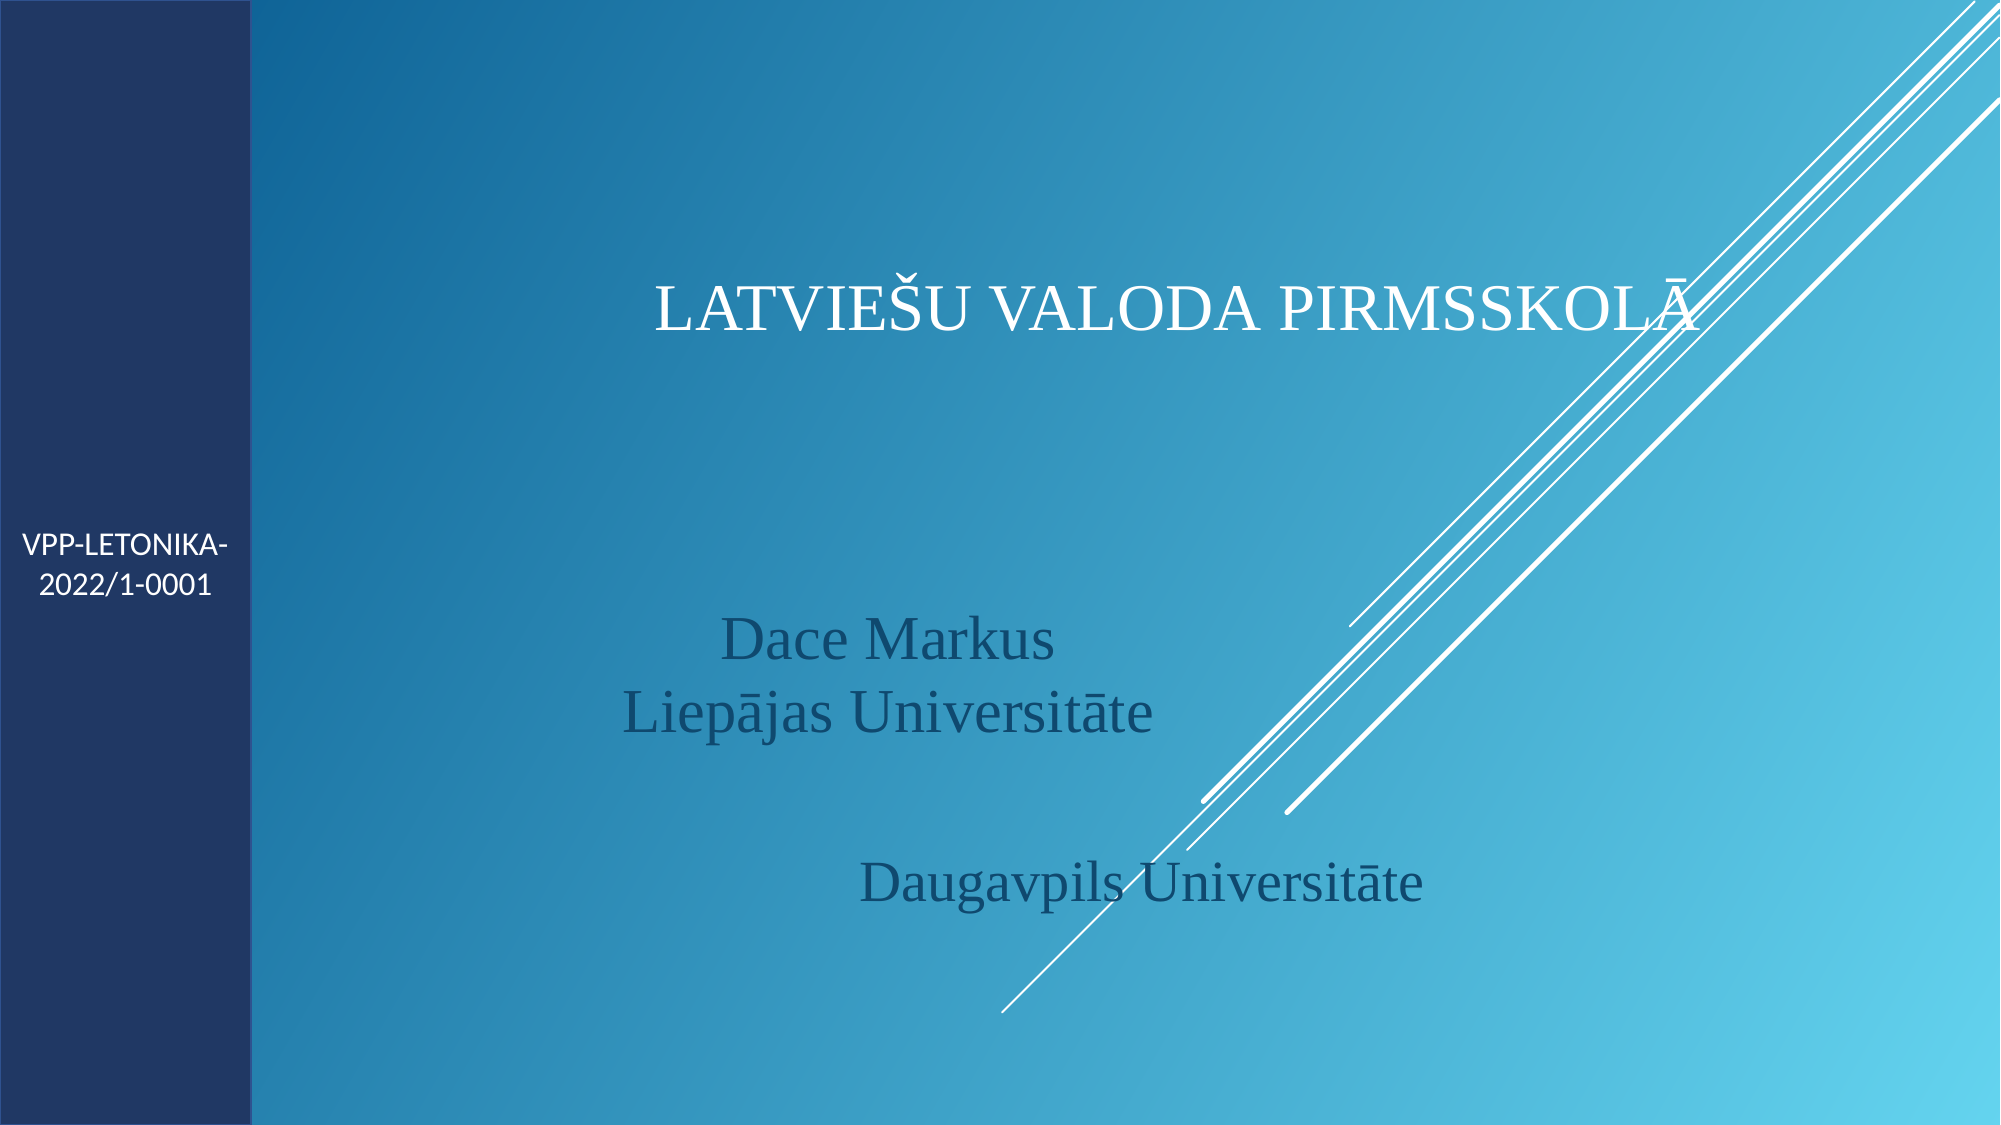

VPP-LETONIKA-2022/1-0001
# latviešu valodA PIRMSSKOLĀ
Dace Markus
Liepājas Universitāte
 Daugavpils Universitāte